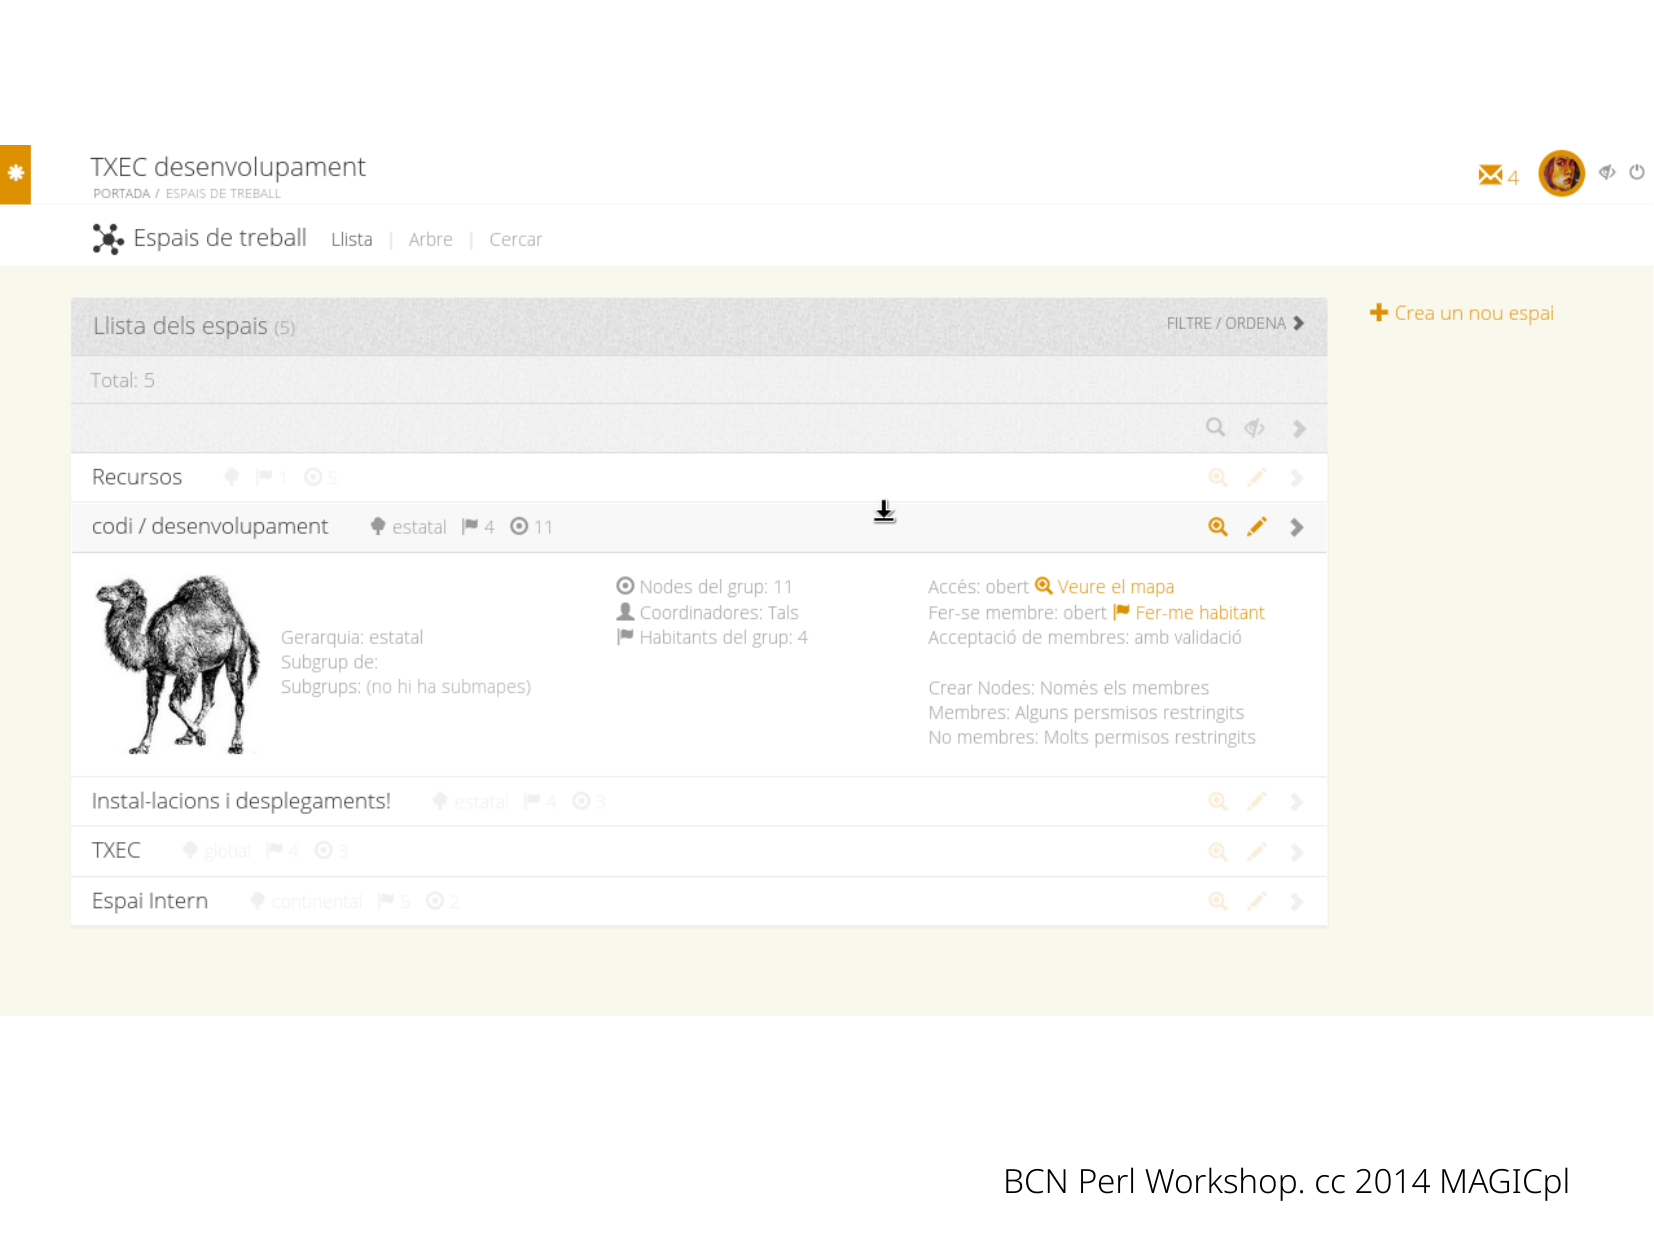

# BCN Perl Workshop. cc 2014 MAGICpl